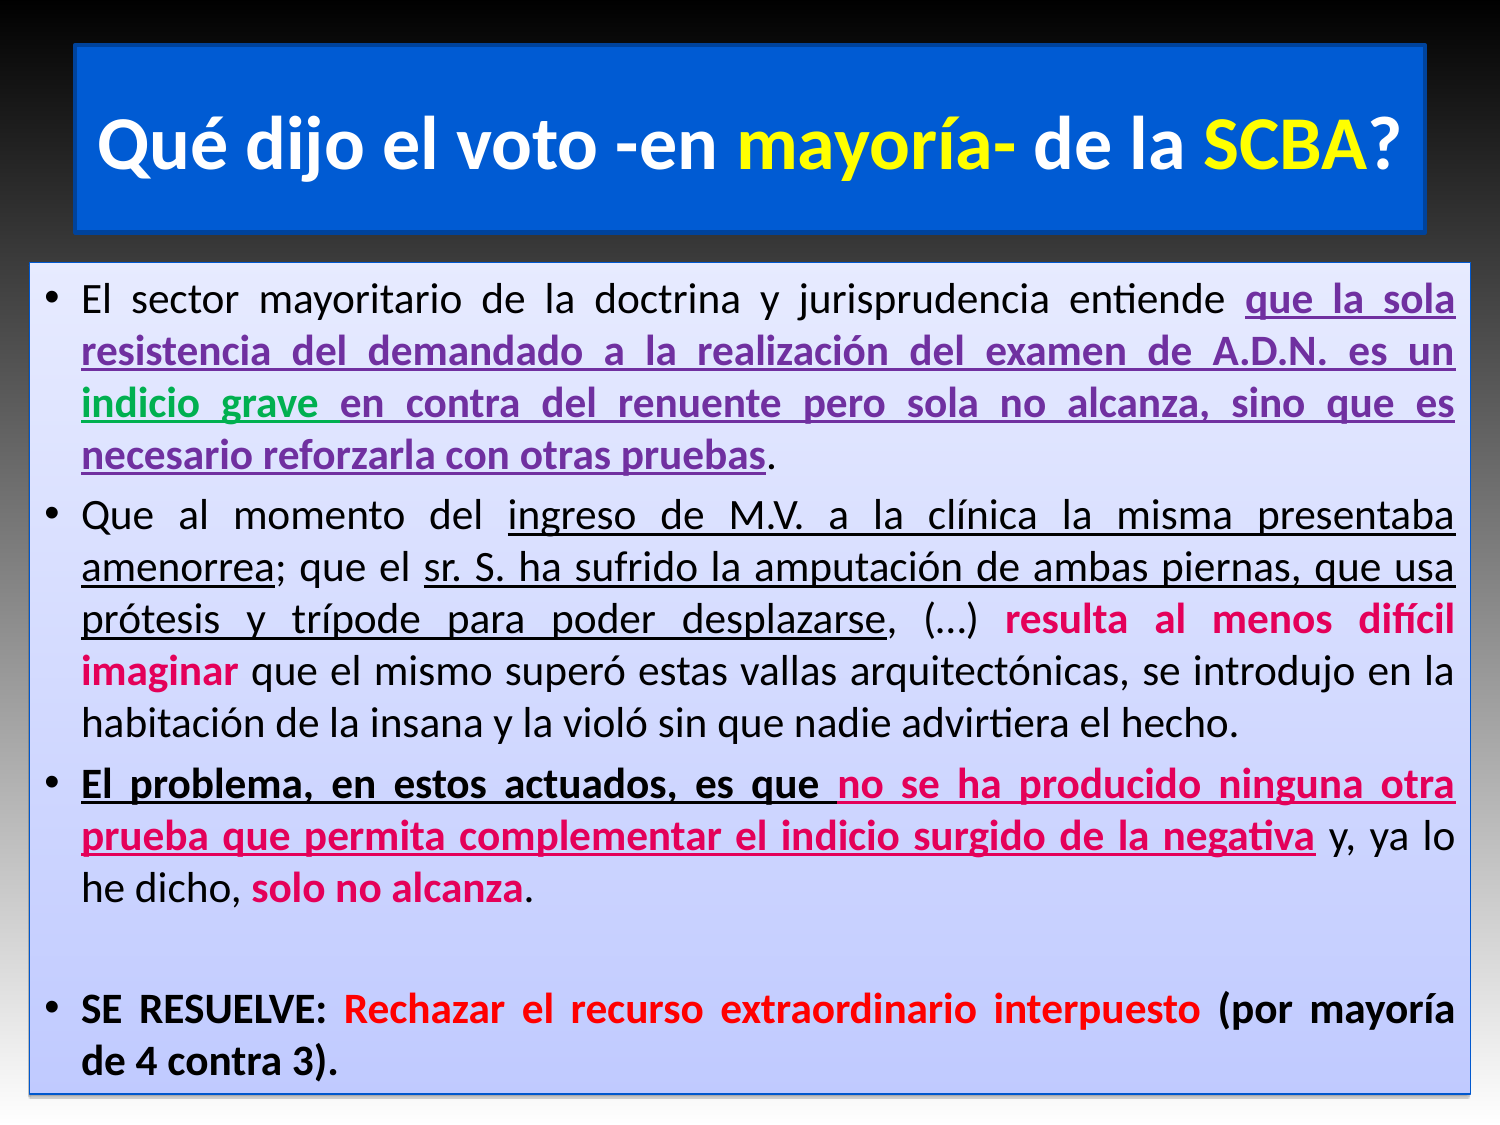

# Qué dijo el voto -en mayoría- de la SCBA?
El sector mayoritario de la doctrina y jurisprudencia entiende que la sola resistencia del demandado a la realización del examen de A.D.N. es un indicio grave en contra del renuente pero sola no alcanza, sino que es necesario reforzarla con otras pruebas.
Que al momento del ingreso de M.V. a la clínica la misma presentaba amenorrea; que el sr. S. ha sufrido la amputación de ambas piernas, que usa prótesis y trípode para poder desplazarse, (…) resulta al menos difícil imaginar que el mismo superó estas vallas arquitectónicas, se introdujo en la habitación de la insana y la violó sin que nadie advirtiera el hecho.
El problema, en estos actuados, es que no se ha producido ninguna otra prueba que permita complementar el indicio surgido de la negativa y, ya lo he dicho, solo no alcanza.
SE RESUELVE: Rechazar el recurso extraordinario interpuesto (por mayoría de 4 contra 3).